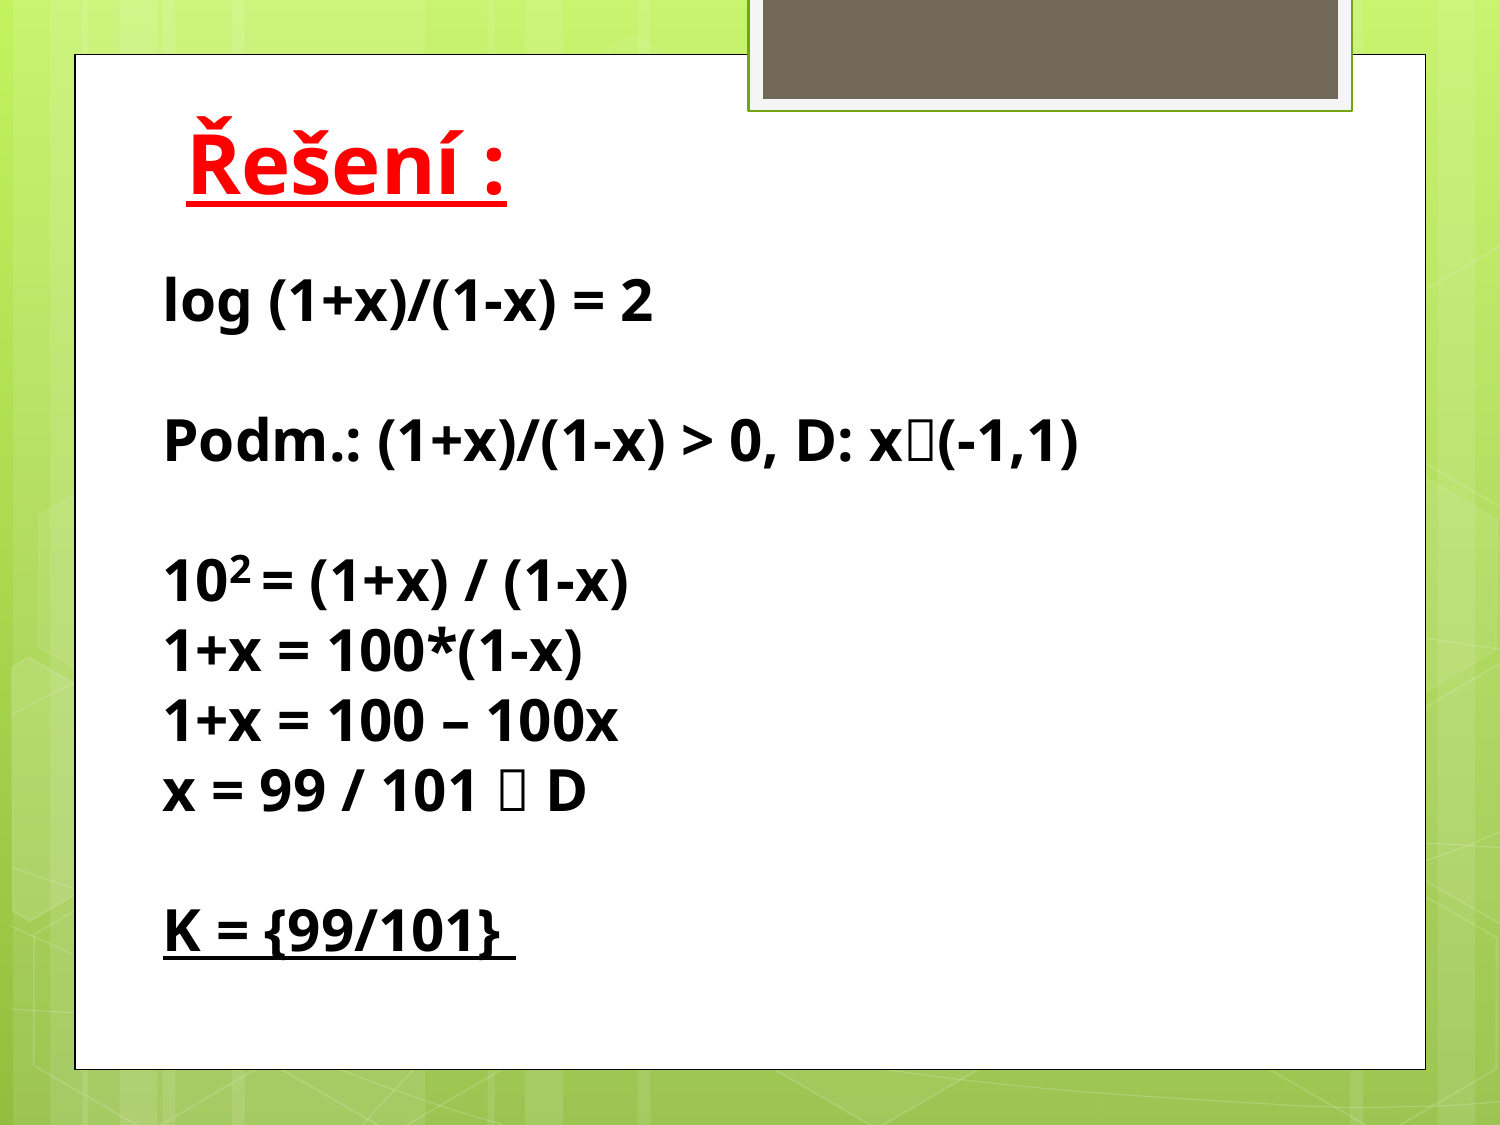

# Řešení :
log (1+x)/(1-x) = 2
Podm.: (1+x)/(1-x) > 0, D: x(-1,1)
102 = (1+x) / (1-x)
1+x = 100*(1-x)
1+x = 100 – 100x
x = 99 / 101  D
K = {99/101}